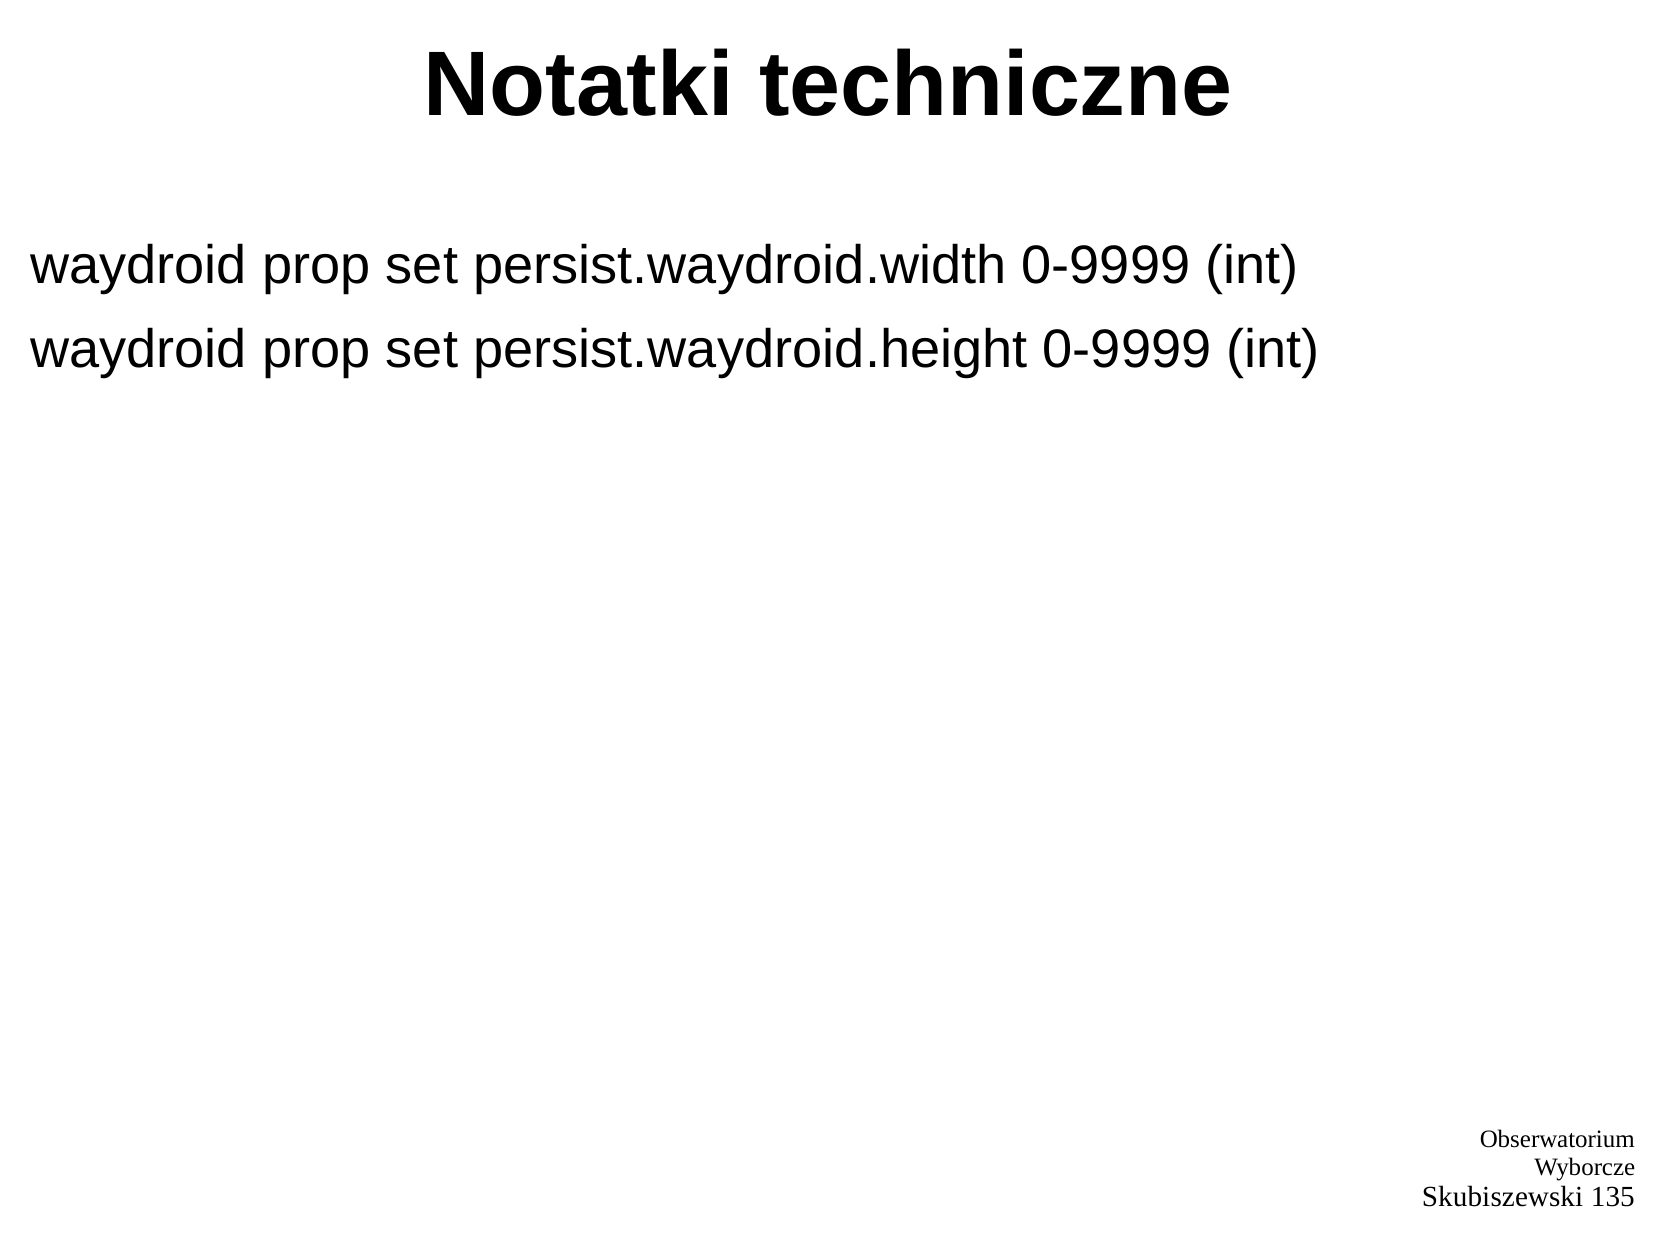

# Notatki techniczne
waydroid prop set persist.waydroid.width 0-9999 (int)
waydroid prop set persist.waydroid.height 0-9999 (int)
135